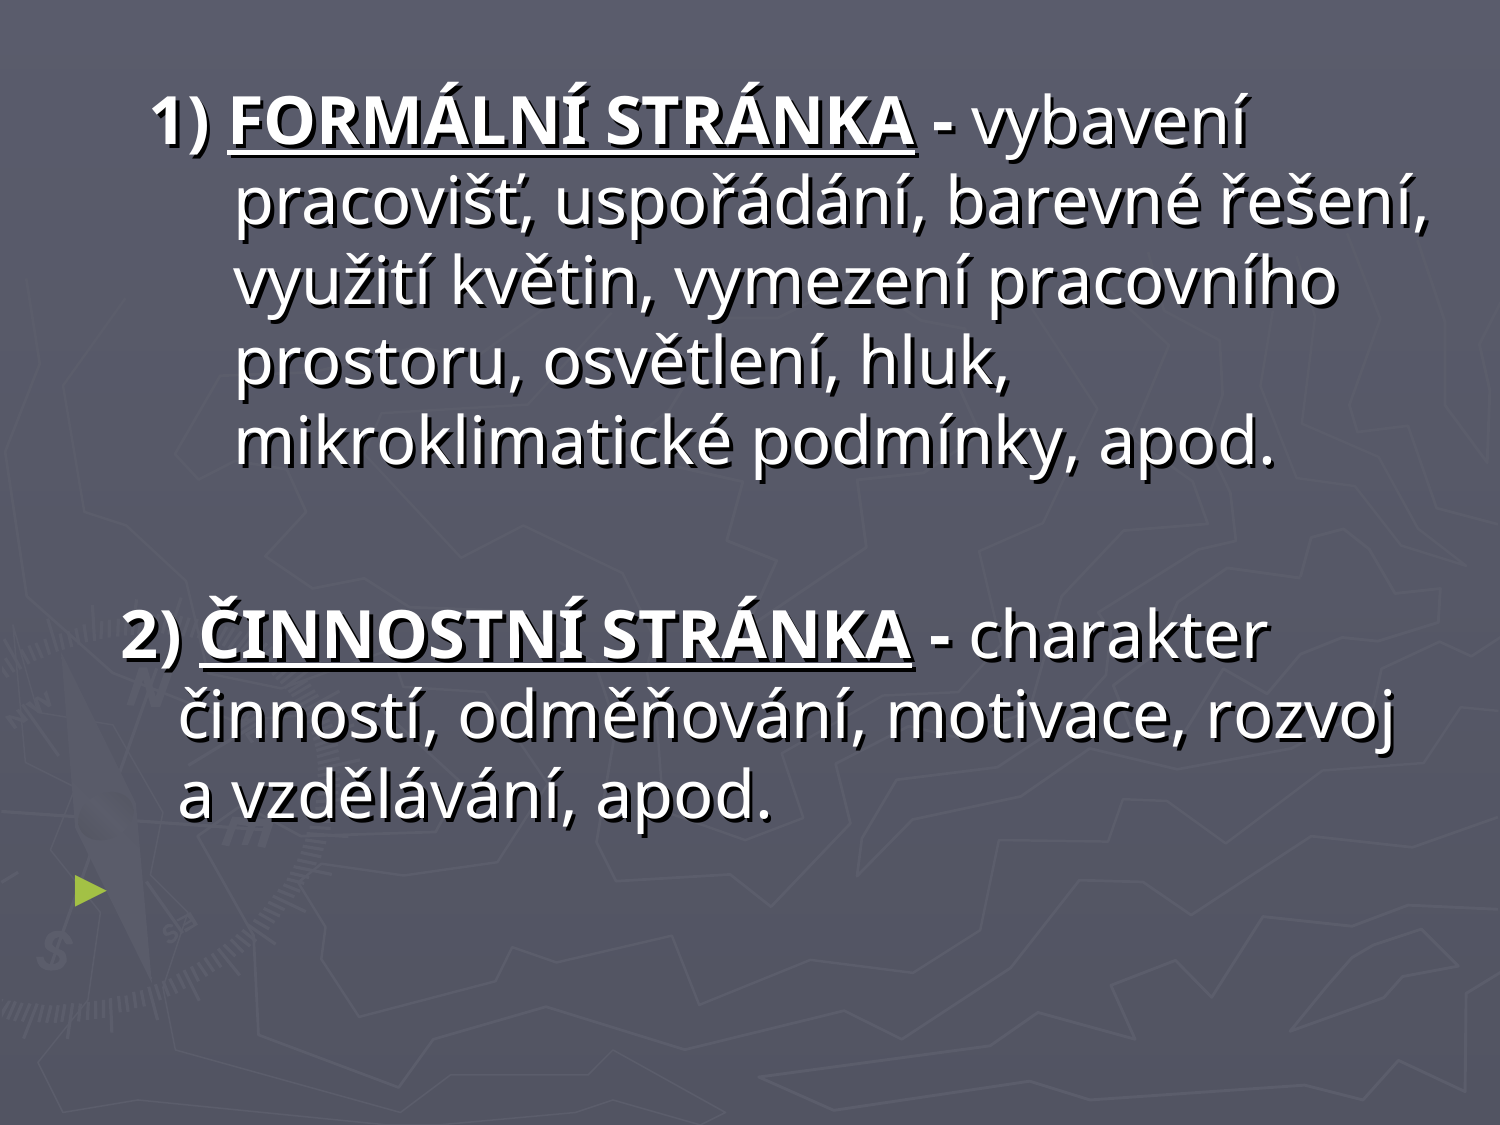

# 1) FORMÁLNÍ STRÁNKA - vybavení pracovišť, uspořádání, barevné řešení, využití květin, vymezení pracovního prostoru, osvětlení, hluk, mikroklimatické podmínky, apod.
2) ČINNOSTNÍ STRÁNKA - charakter činností, odměňování, motivace, rozvoj a vzdělávání, apod.